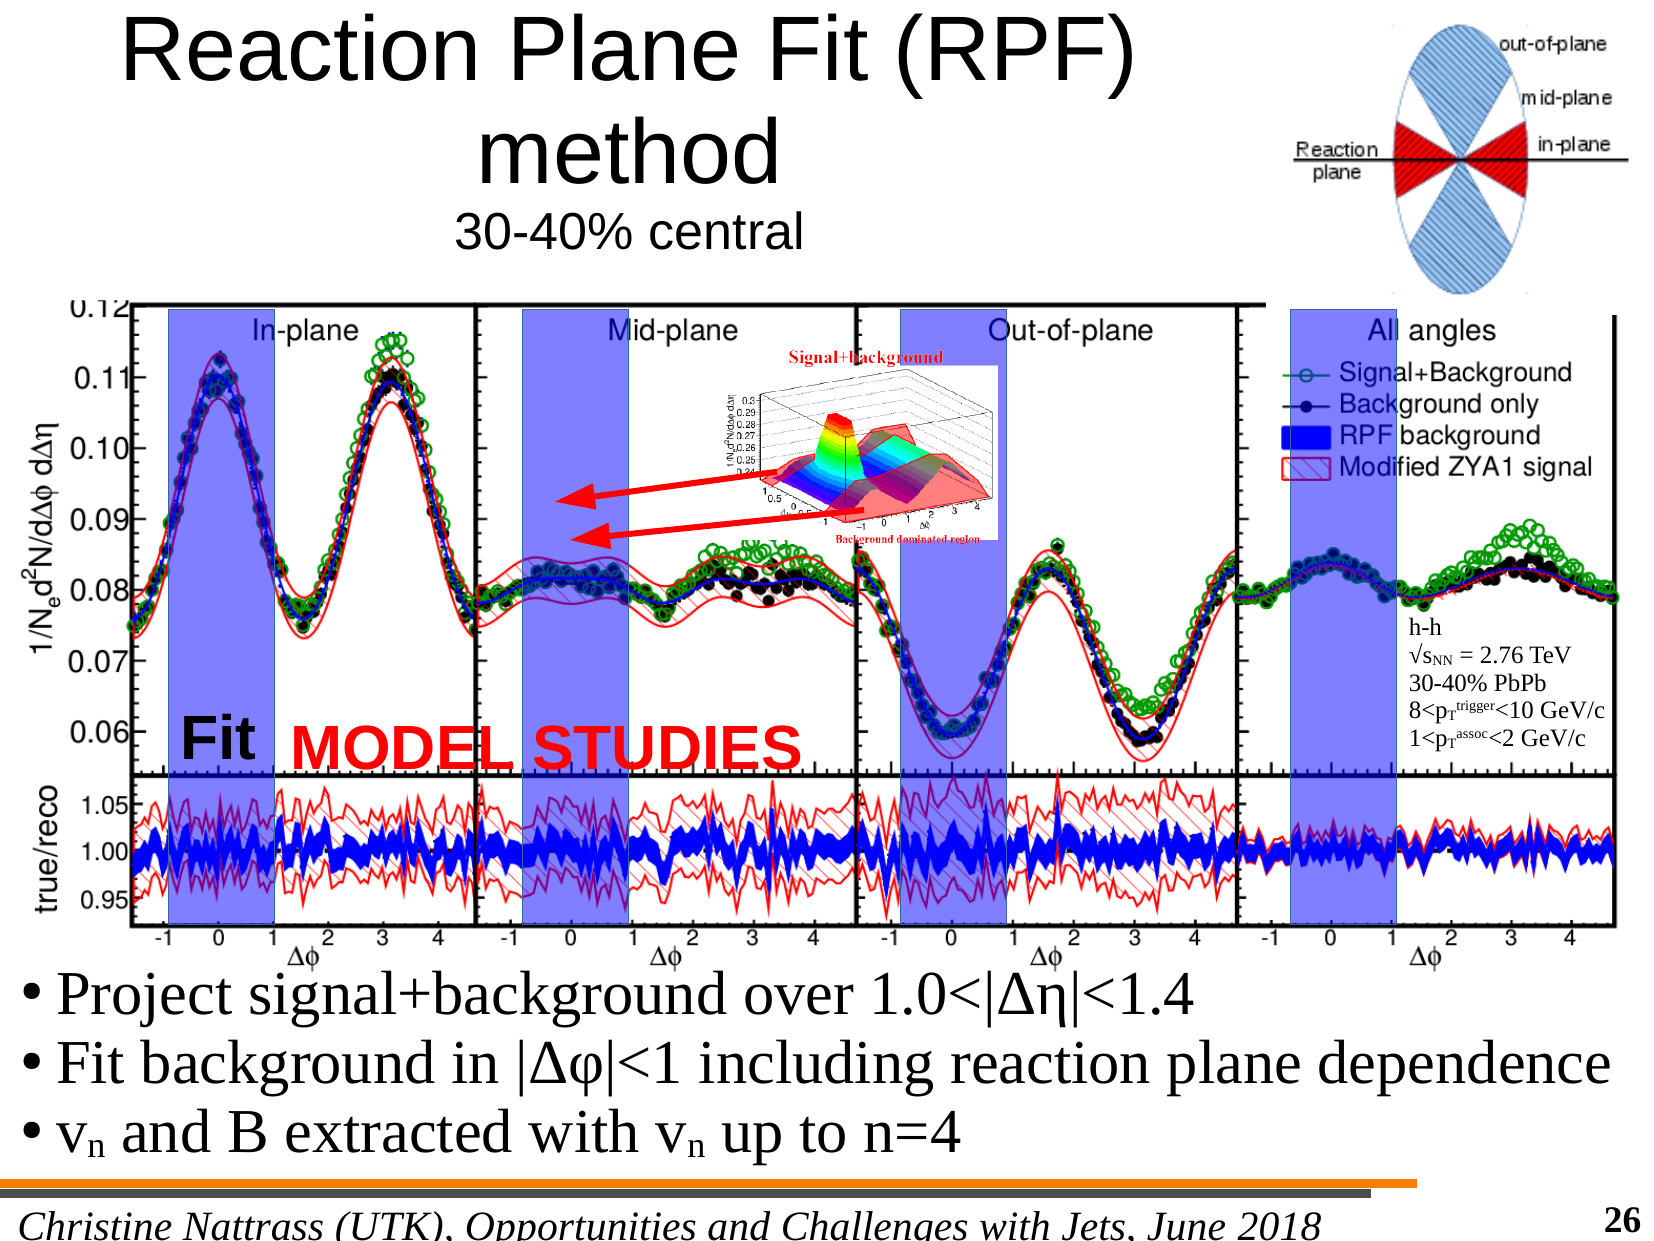

# Reaction Plane Fit (RPF) method 30-40% central
h-h
√sNN = 2.76 TeV
30-40% PbPb
8<pTtrigger<10 GeV/c
1<pTassoc<2 GeV/c
Fit
MODEL STUDIES
Project signal+background over 1.0<|Δη|<1.4
Fit background in |Δφ|<1 including reaction plane dependence
vn and B extracted with vn up to n=4